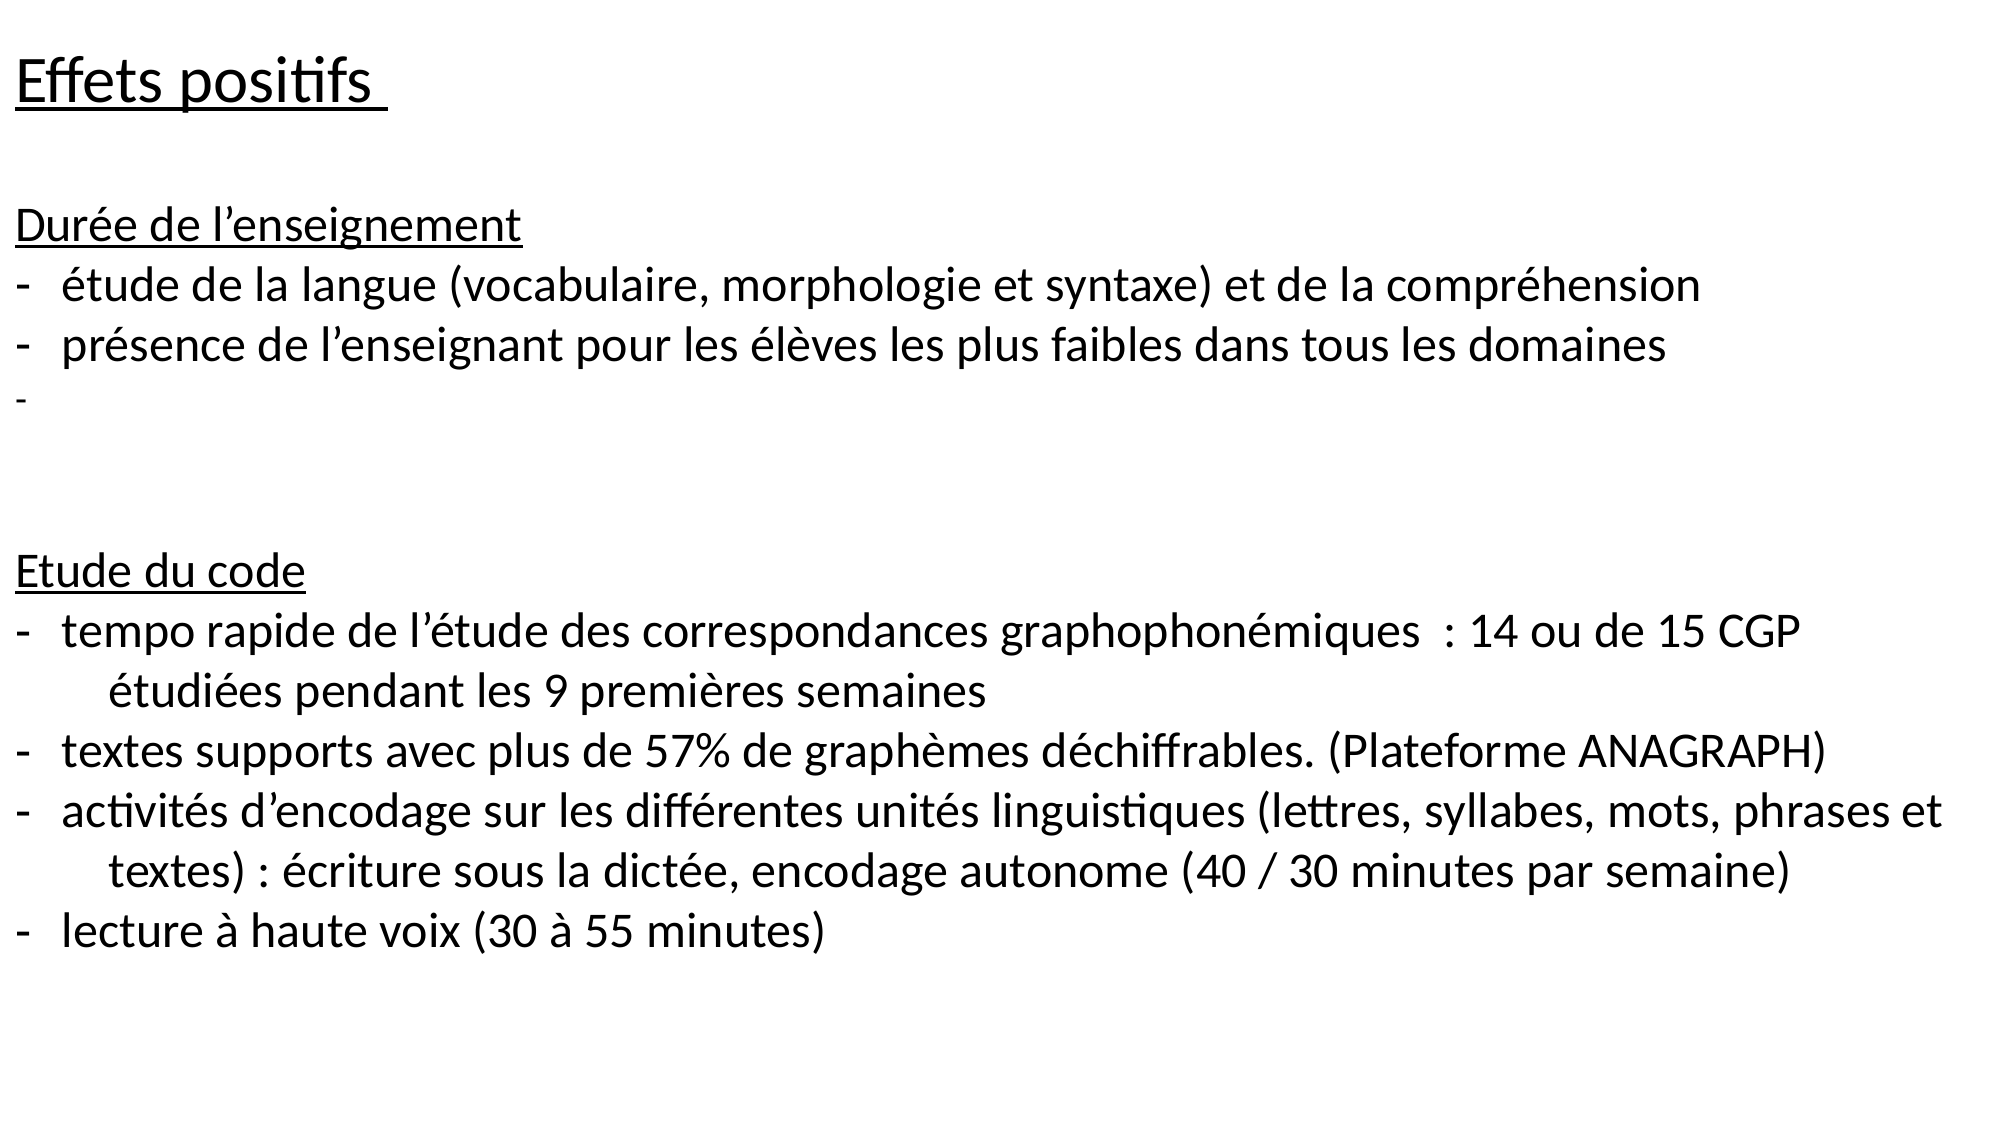

Effets positifs
Durée de l’enseignement
étude de la langue (vocabulaire, morphologie et syntaxe) et de la compréhension
présence de l’enseignant pour les élèves les plus faibles dans tous les domaines
Etude du code
tempo rapide de l’étude des correspondances graphophonémiques : 14 ou de 15 CGP étudiées pendant les 9 premières semaines
textes supports avec plus de 57% de graphèmes déchiffrables. (Plateforme ANAGRAPH)
activités d’encodage sur les différentes unités linguistiques (lettres, syllabes, mots, phrases et textes) : écriture sous la dictée, encodage autonome (40 / 30 minutes par semaine)
lecture à haute voix (30 à 55 minutes)